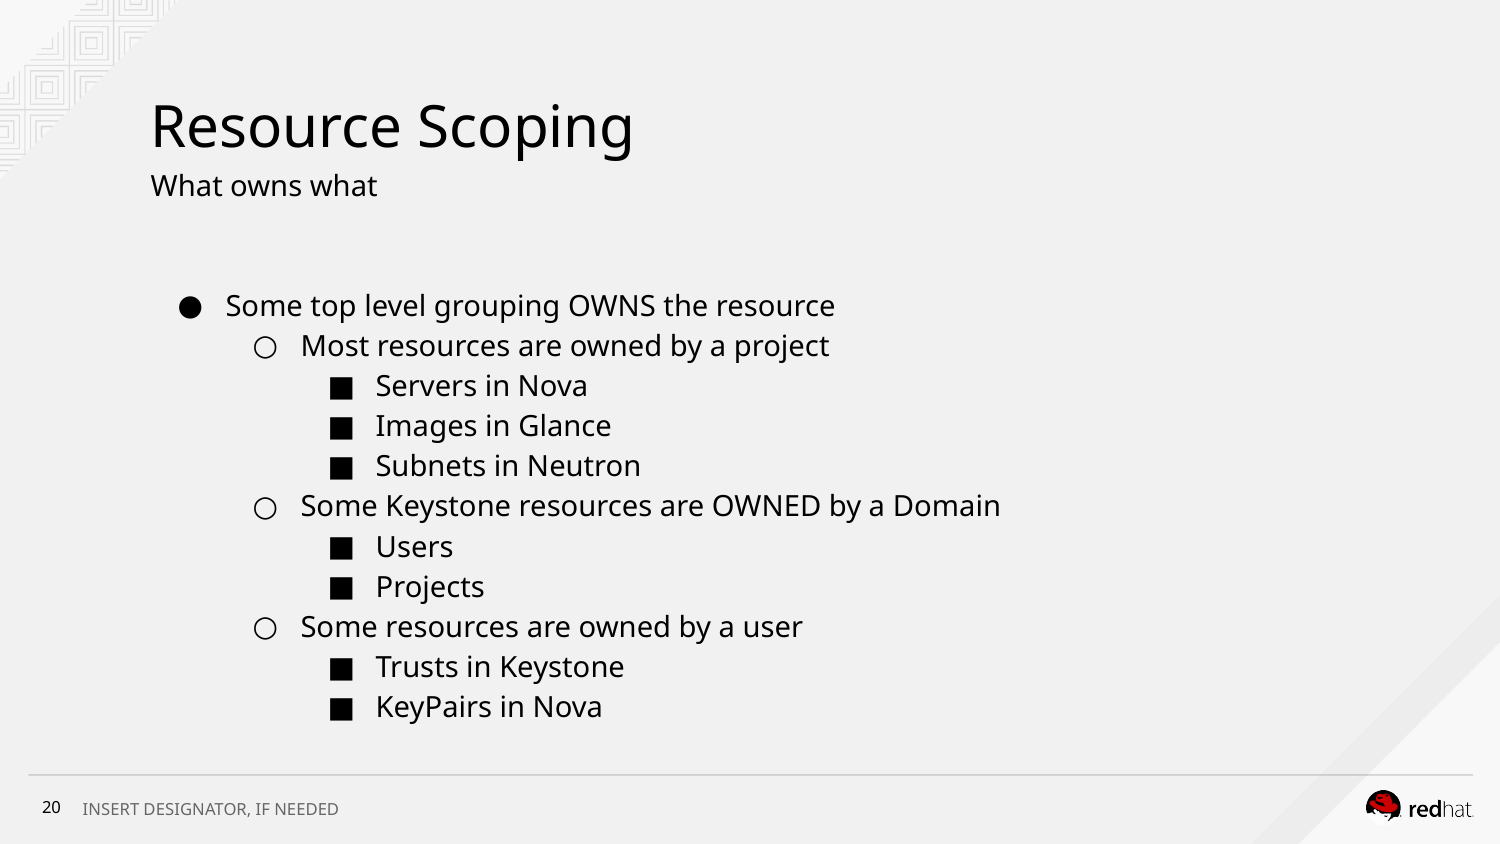

# Resource Scoping
What owns what
Some top level grouping OWNS the resource
Most resources are owned by a project
Servers in Nova
Images in Glance
Subnets in Neutron
Some Keystone resources are OWNED by a Domain
Users
Projects
Some resources are owned by a user
Trusts in Keystone
KeyPairs in Nova